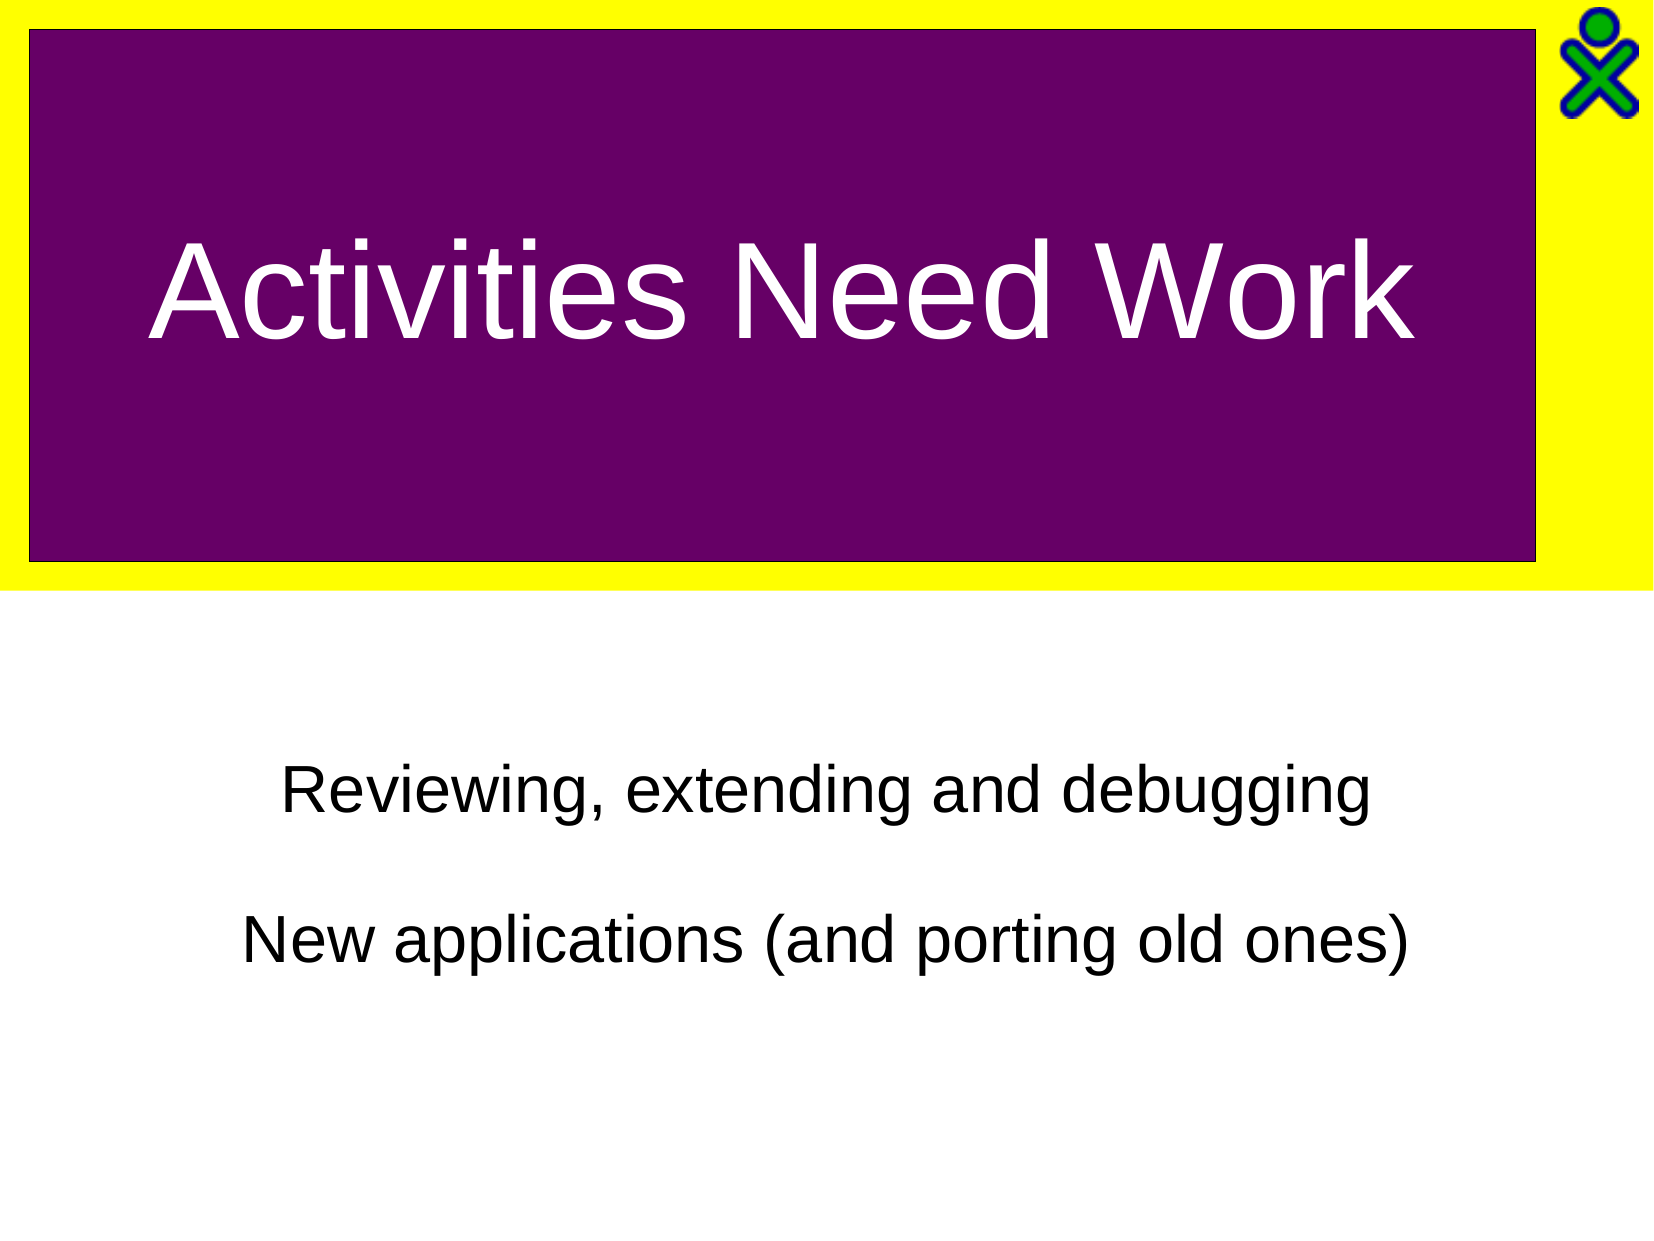

# Activities Need Work
Reviewing, extending and debugging
New applications (and porting old ones)